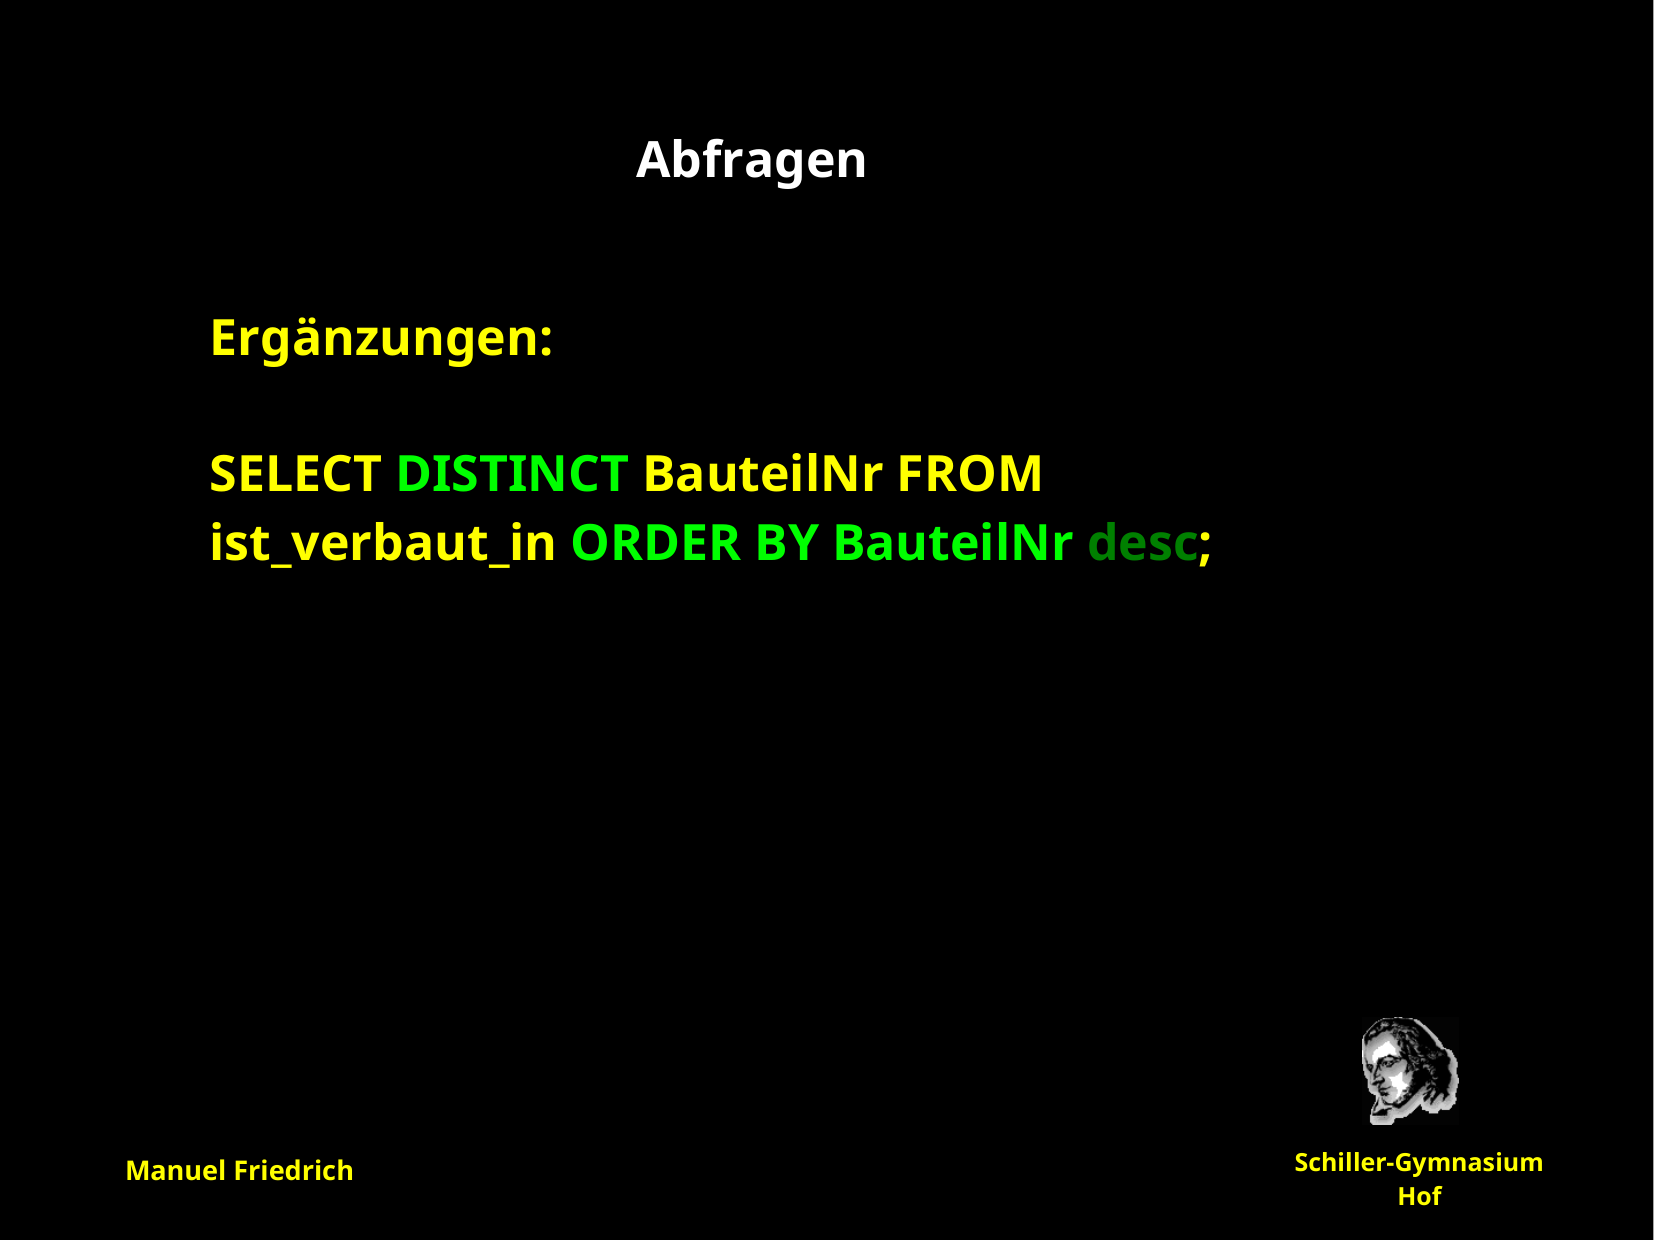

Abfragen
Ergänzungen:
SELECT DISTINCT BauteilNr FROM ist_verbaut_in ORDER BY BauteilNr desc;
Schiller-Gymnasium
Hof
Manuel Friedrich